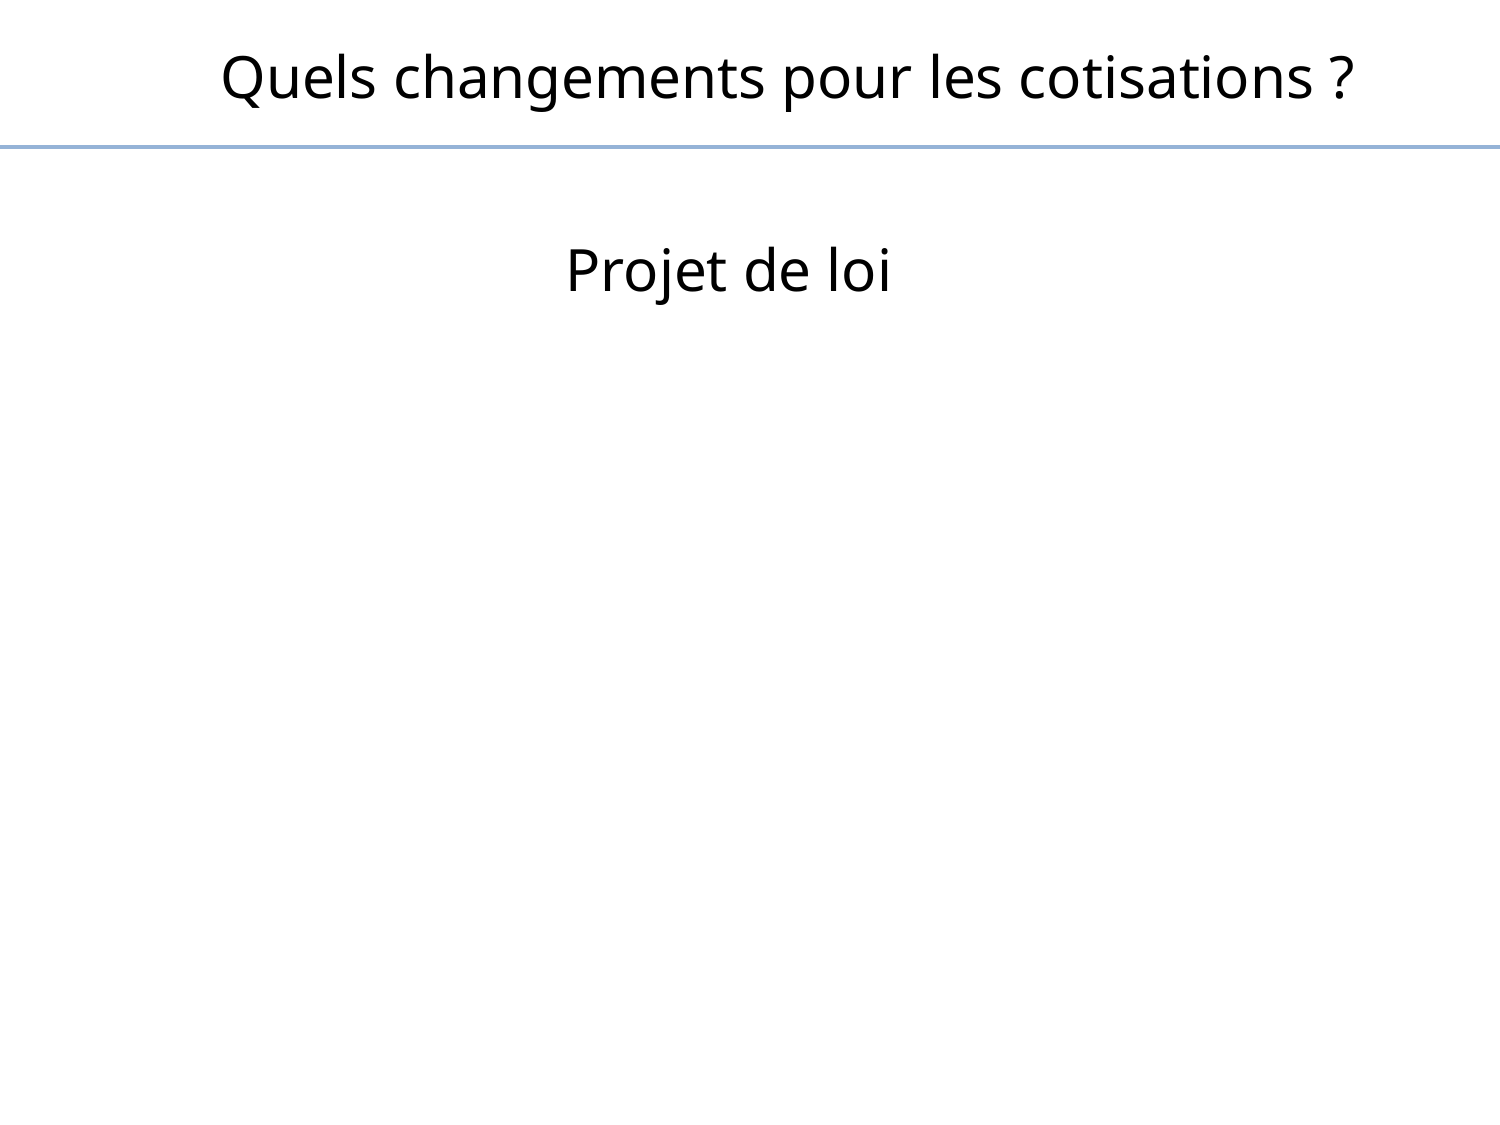

Quels changements pour les cotisations ?
Projet de loi